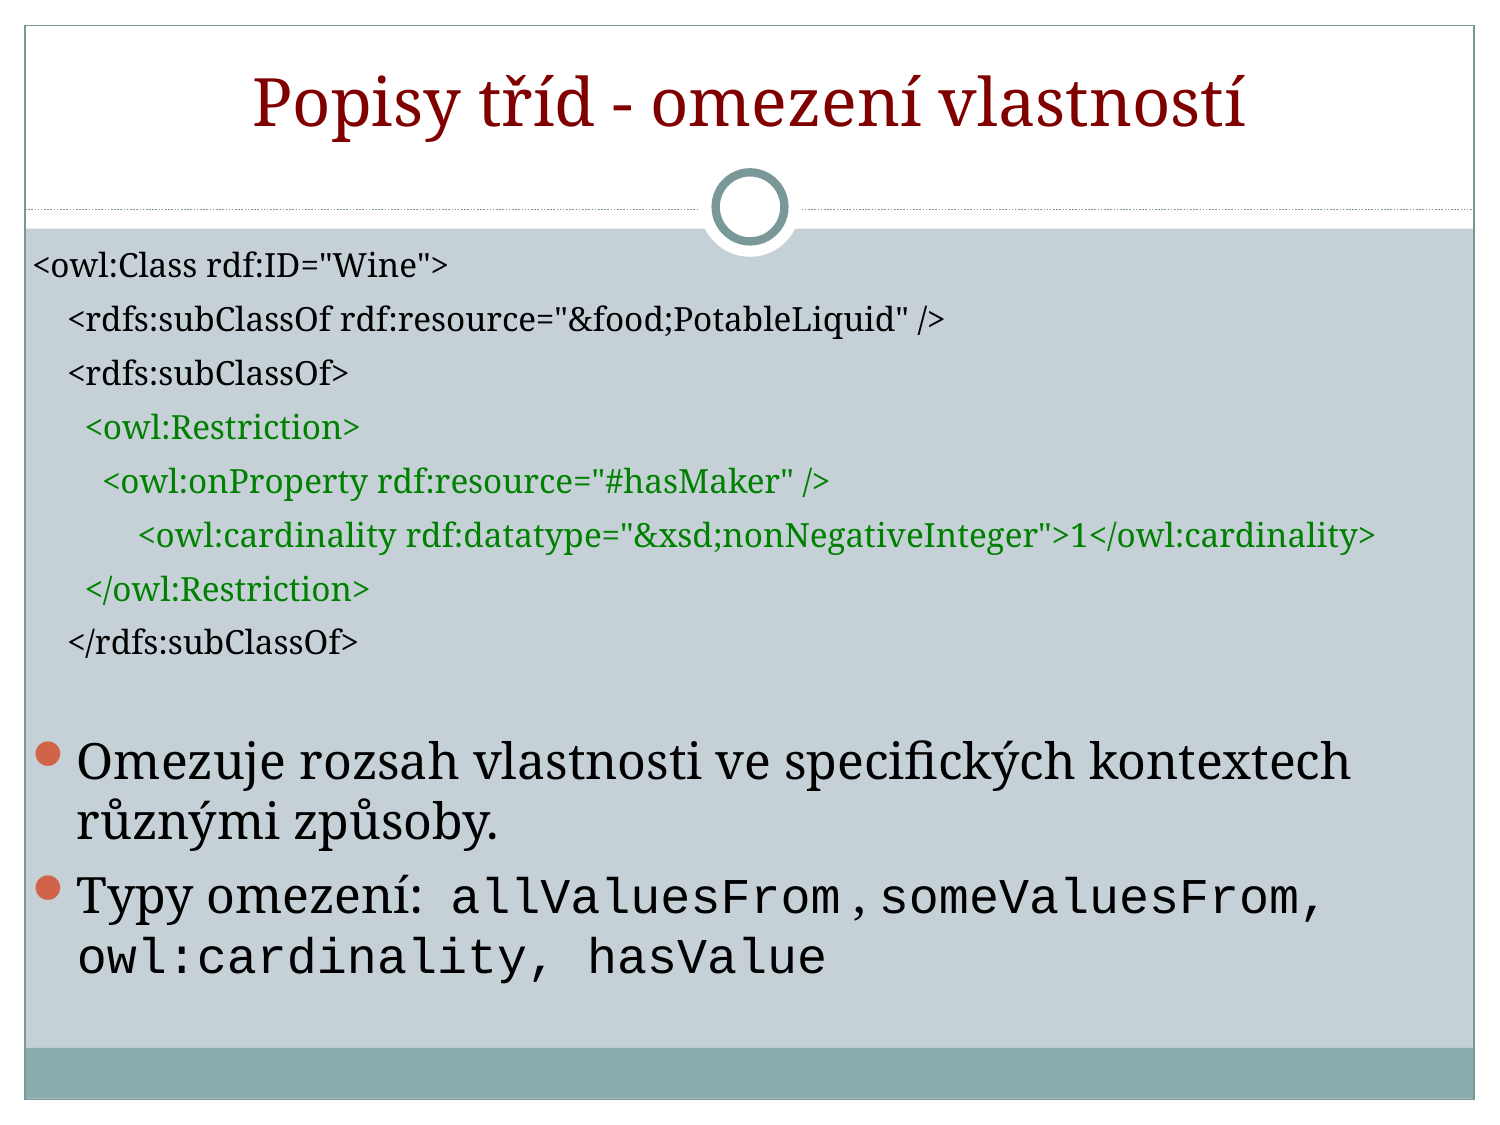

# Popisy tříd - omezení vlastností
<owl:Class rdf:ID="Wine">
 <rdfs:subClassOf rdf:resource="&food;PotableLiquid" />
 <rdfs:subClassOf>
 <owl:Restriction>
 <owl:onProperty rdf:resource="#hasMaker" />
	<owl:cardinality rdf:datatype="&xsd;nonNegativeInteger">1</owl:cardinality>
 </owl:Restriction>
 </rdfs:subClassOf>
Omezuje rozsah vlastnosti ve specifických kontextech různými způsoby.
Typy omezení: allValuesFrom , someValuesFrom, owl:cardinality, hasValue